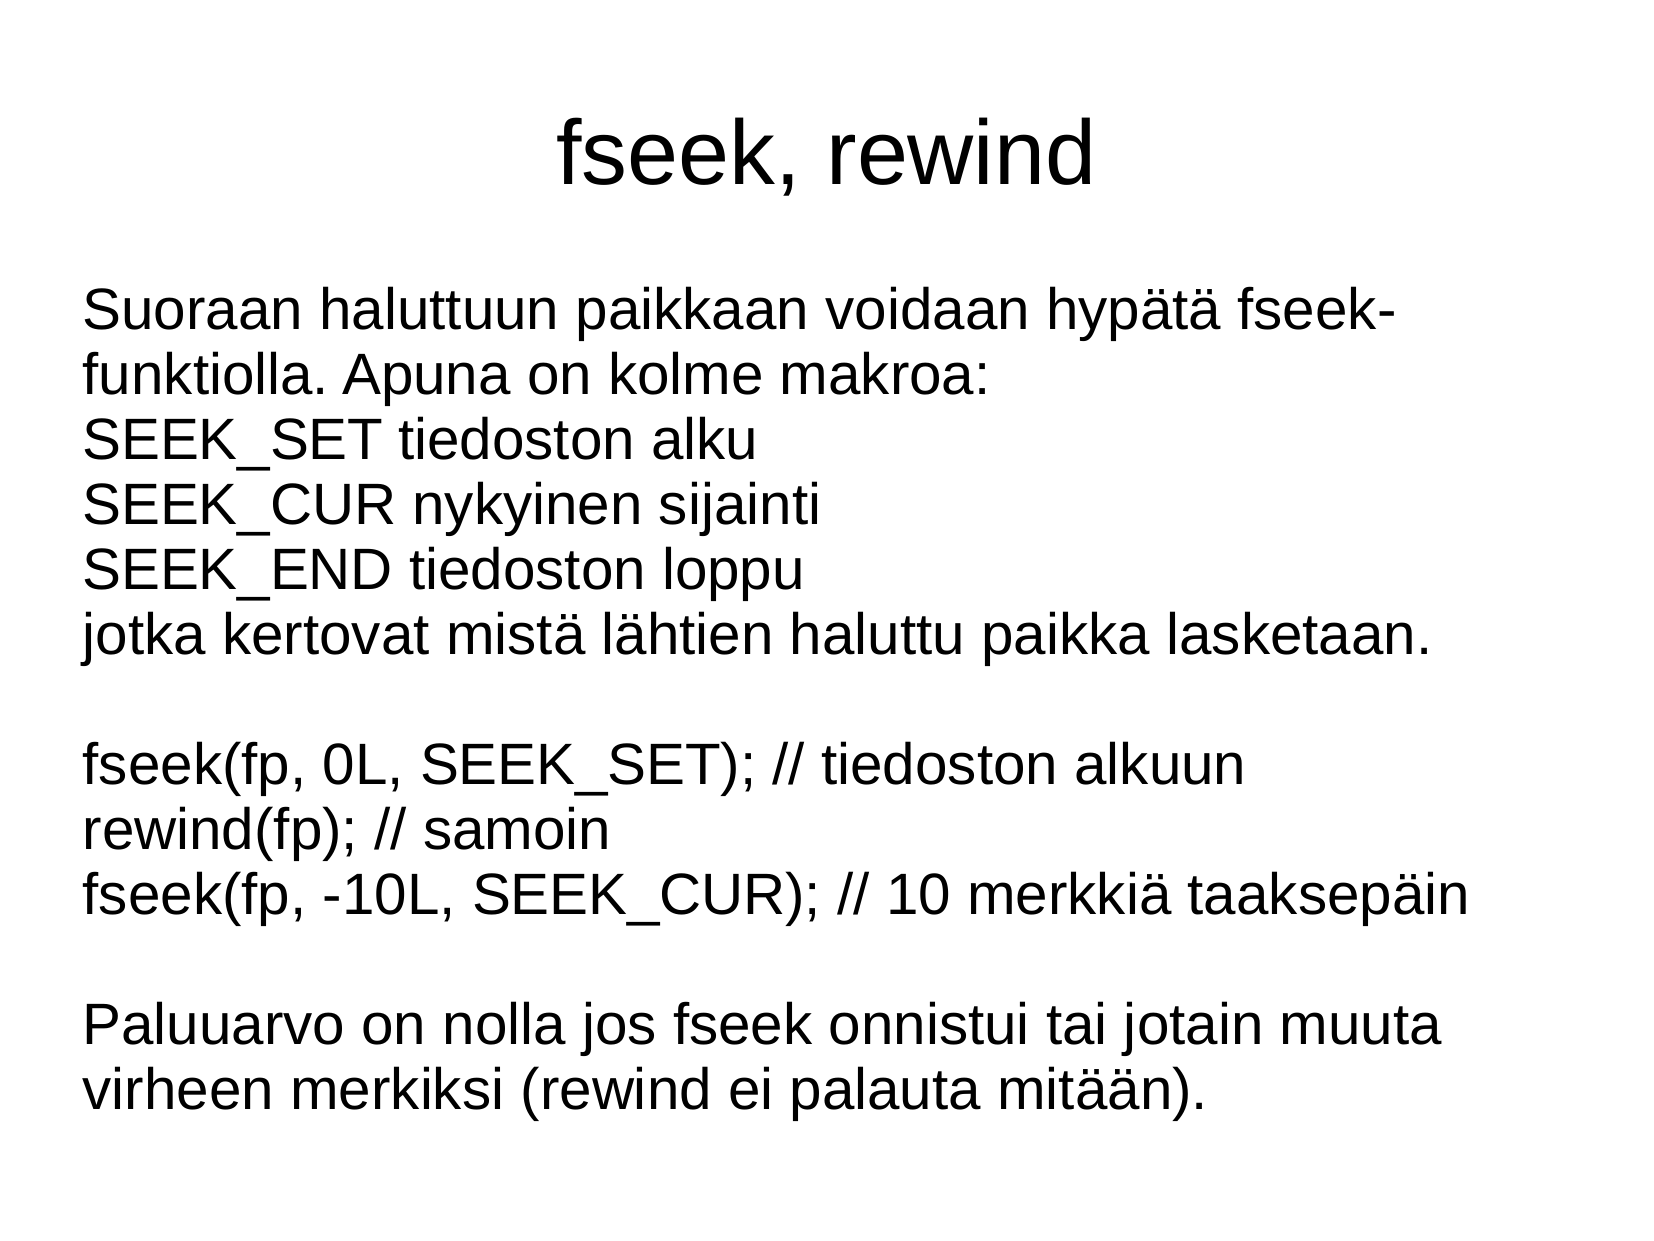

# fseek, rewind
Suoraan haluttuun paikkaan voidaan hypätä fseek-funktiolla. Apuna on kolme makroa:
SEEK_SET tiedoston alku
SEEK_CUR nykyinen sijainti
SEEK_END tiedoston loppu
jotka kertovat mistä lähtien haluttu paikka lasketaan.
fseek(fp, 0L, SEEK_SET); // tiedoston alkuun
rewind(fp); // samoin
fseek(fp, -10L, SEEK_CUR); // 10 merkkiä taaksepäin
Paluuarvo on nolla jos fseek onnistui tai jotain muuta virheen merkiksi (rewind ei palauta mitään).